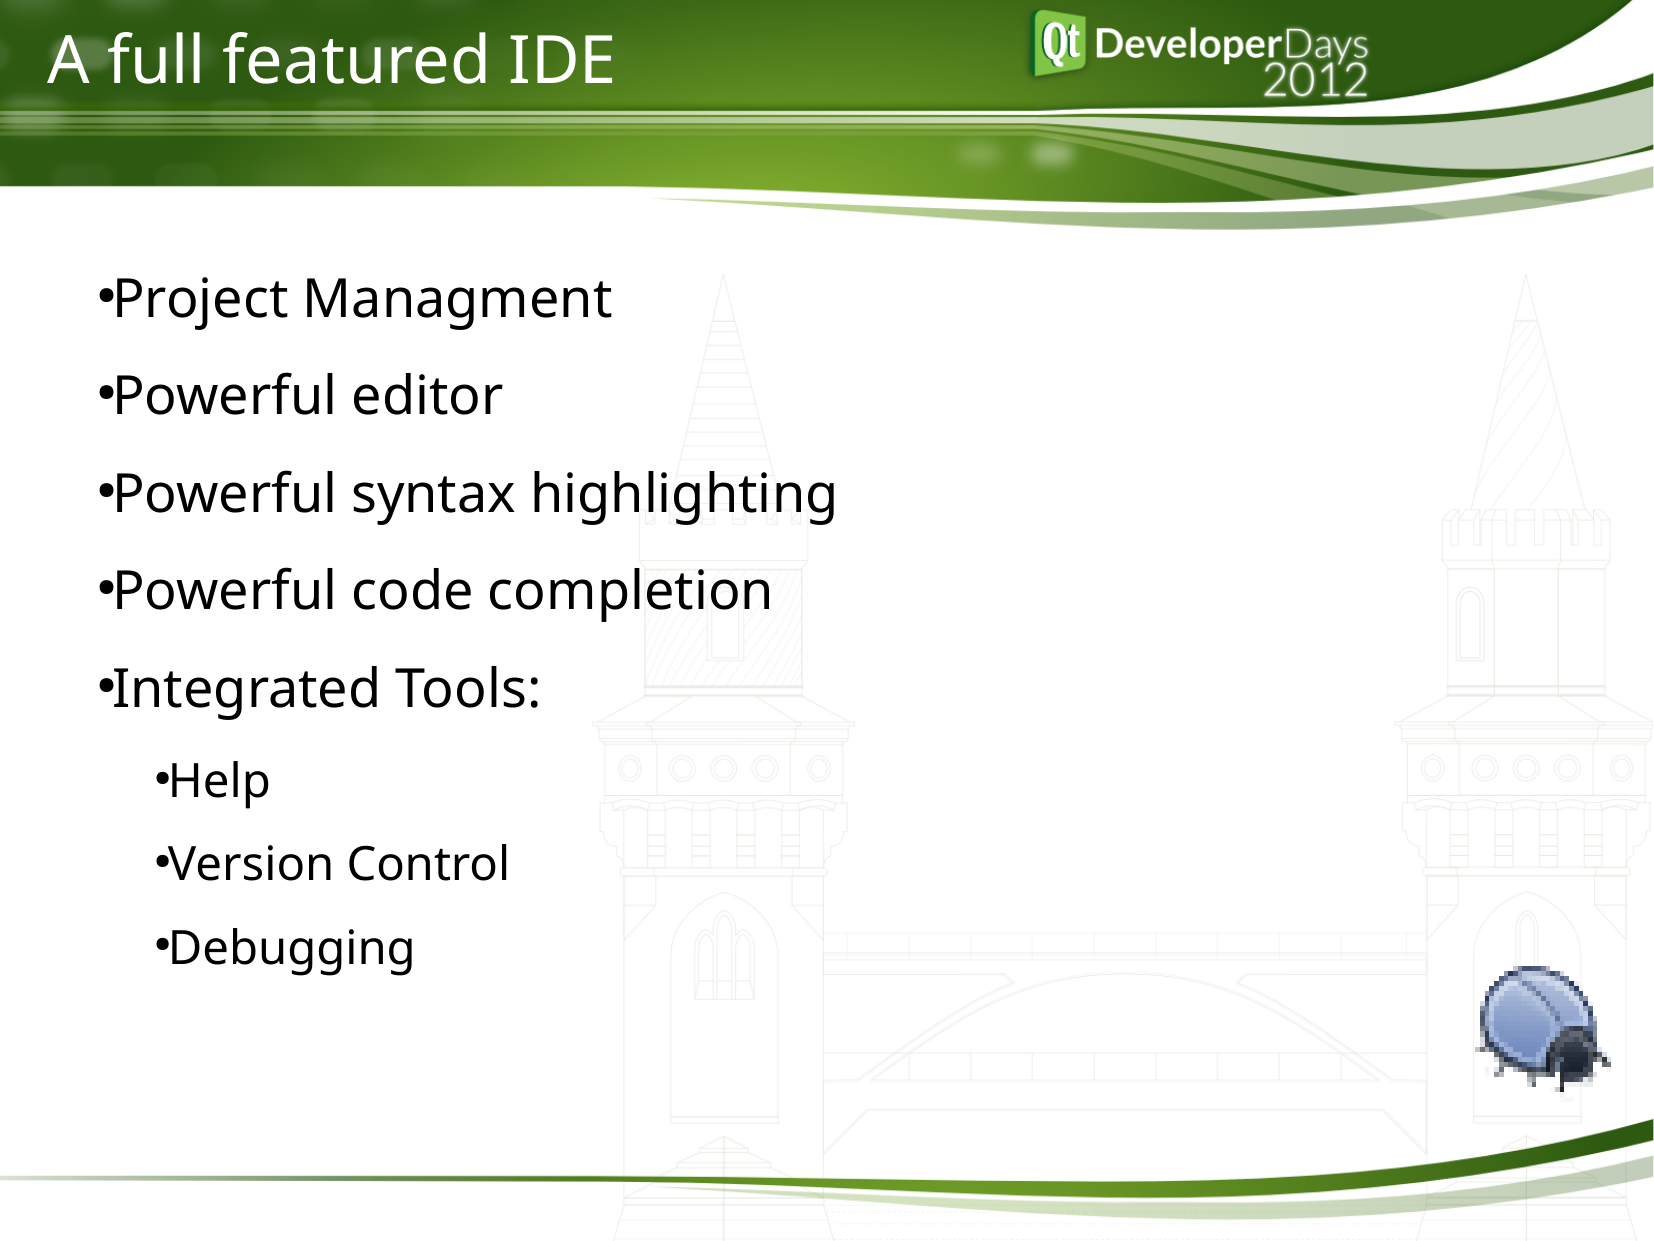

# A full featured IDE
Project Managment
Powerful editor
Powerful syntax highlighting
Powerful code completion
Integrated Tools:
Help
Version Control
Debugging